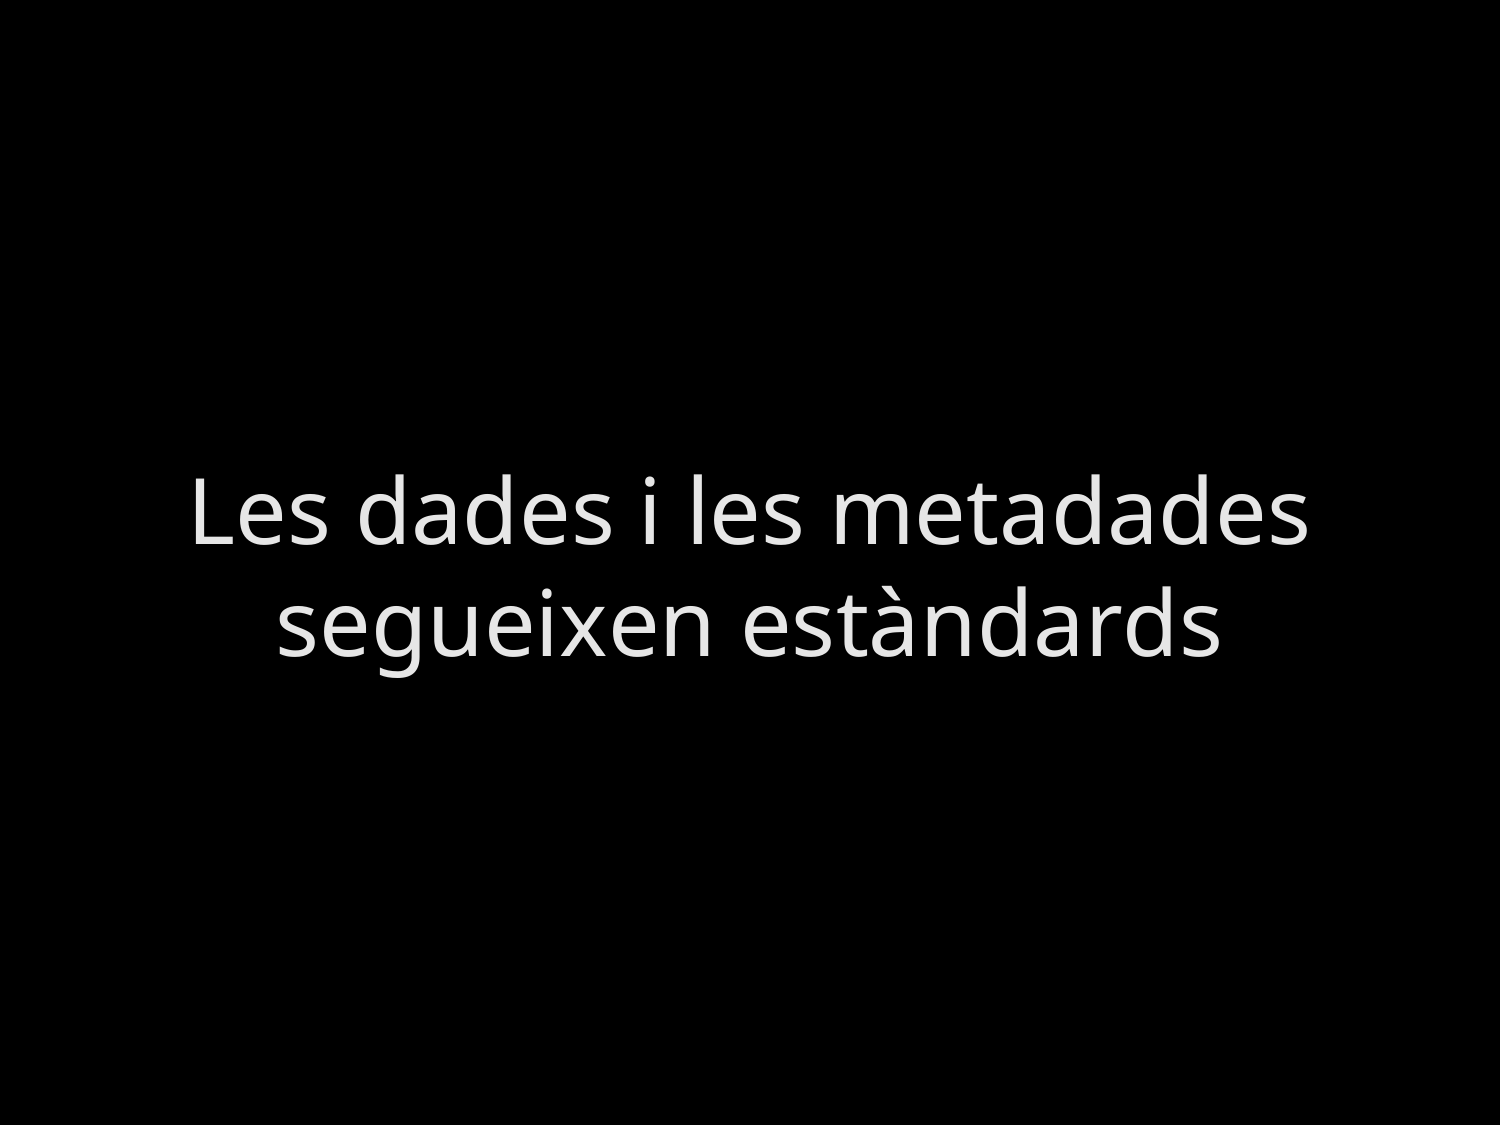

# Les dades i les metadades
segueixen estàndards